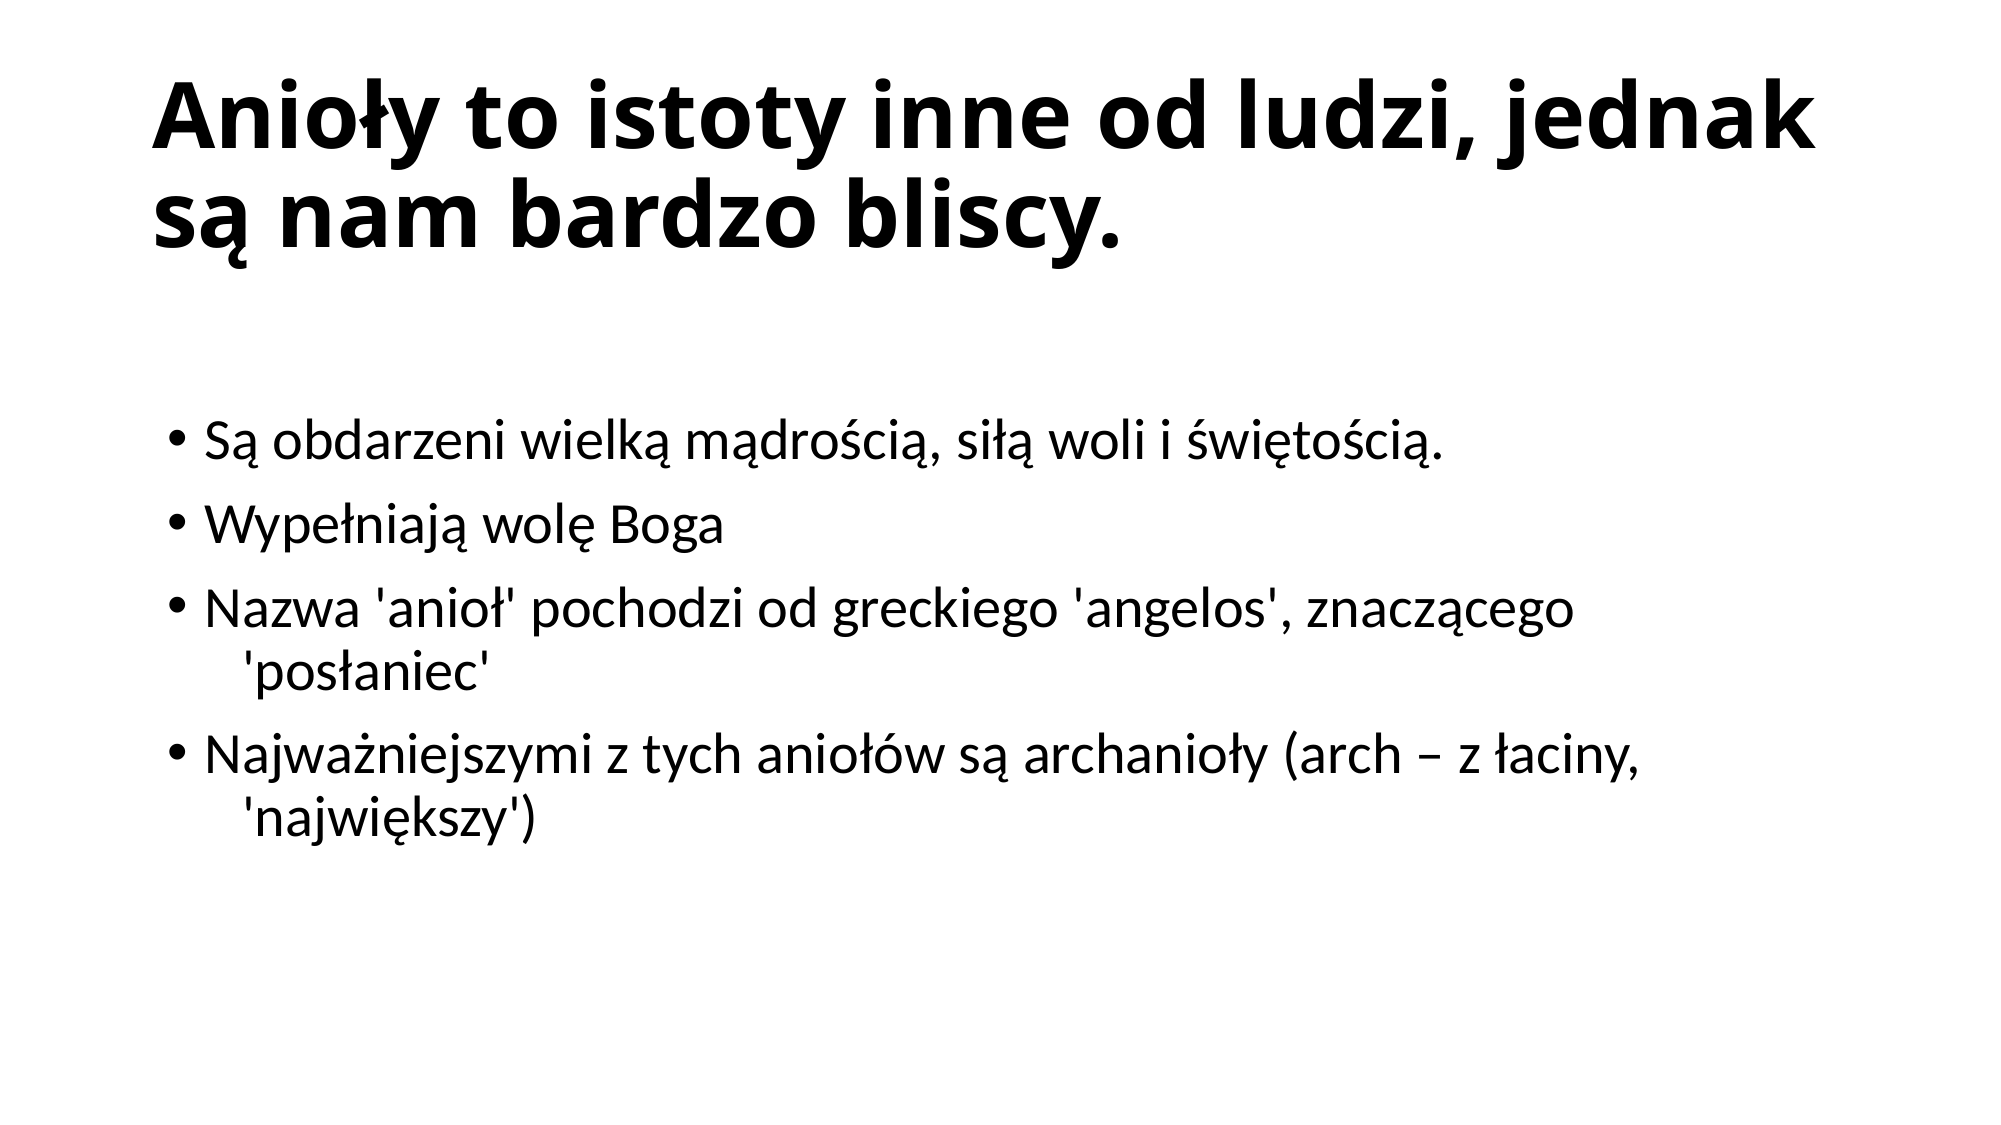

# Anioły to istoty inne od ludzi, jednak są nam bardzo bliscy.
Są obdarzeni wielką mądrością, siłą woli i świętością.
Wypełniają wolę Boga
Nazwa 'anioł' pochodzi od greckiego 'angelos', znaczącego 'posłaniec'
Najważniejszymi z tych aniołów są archanioły (arch – z łaciny, 'największy')